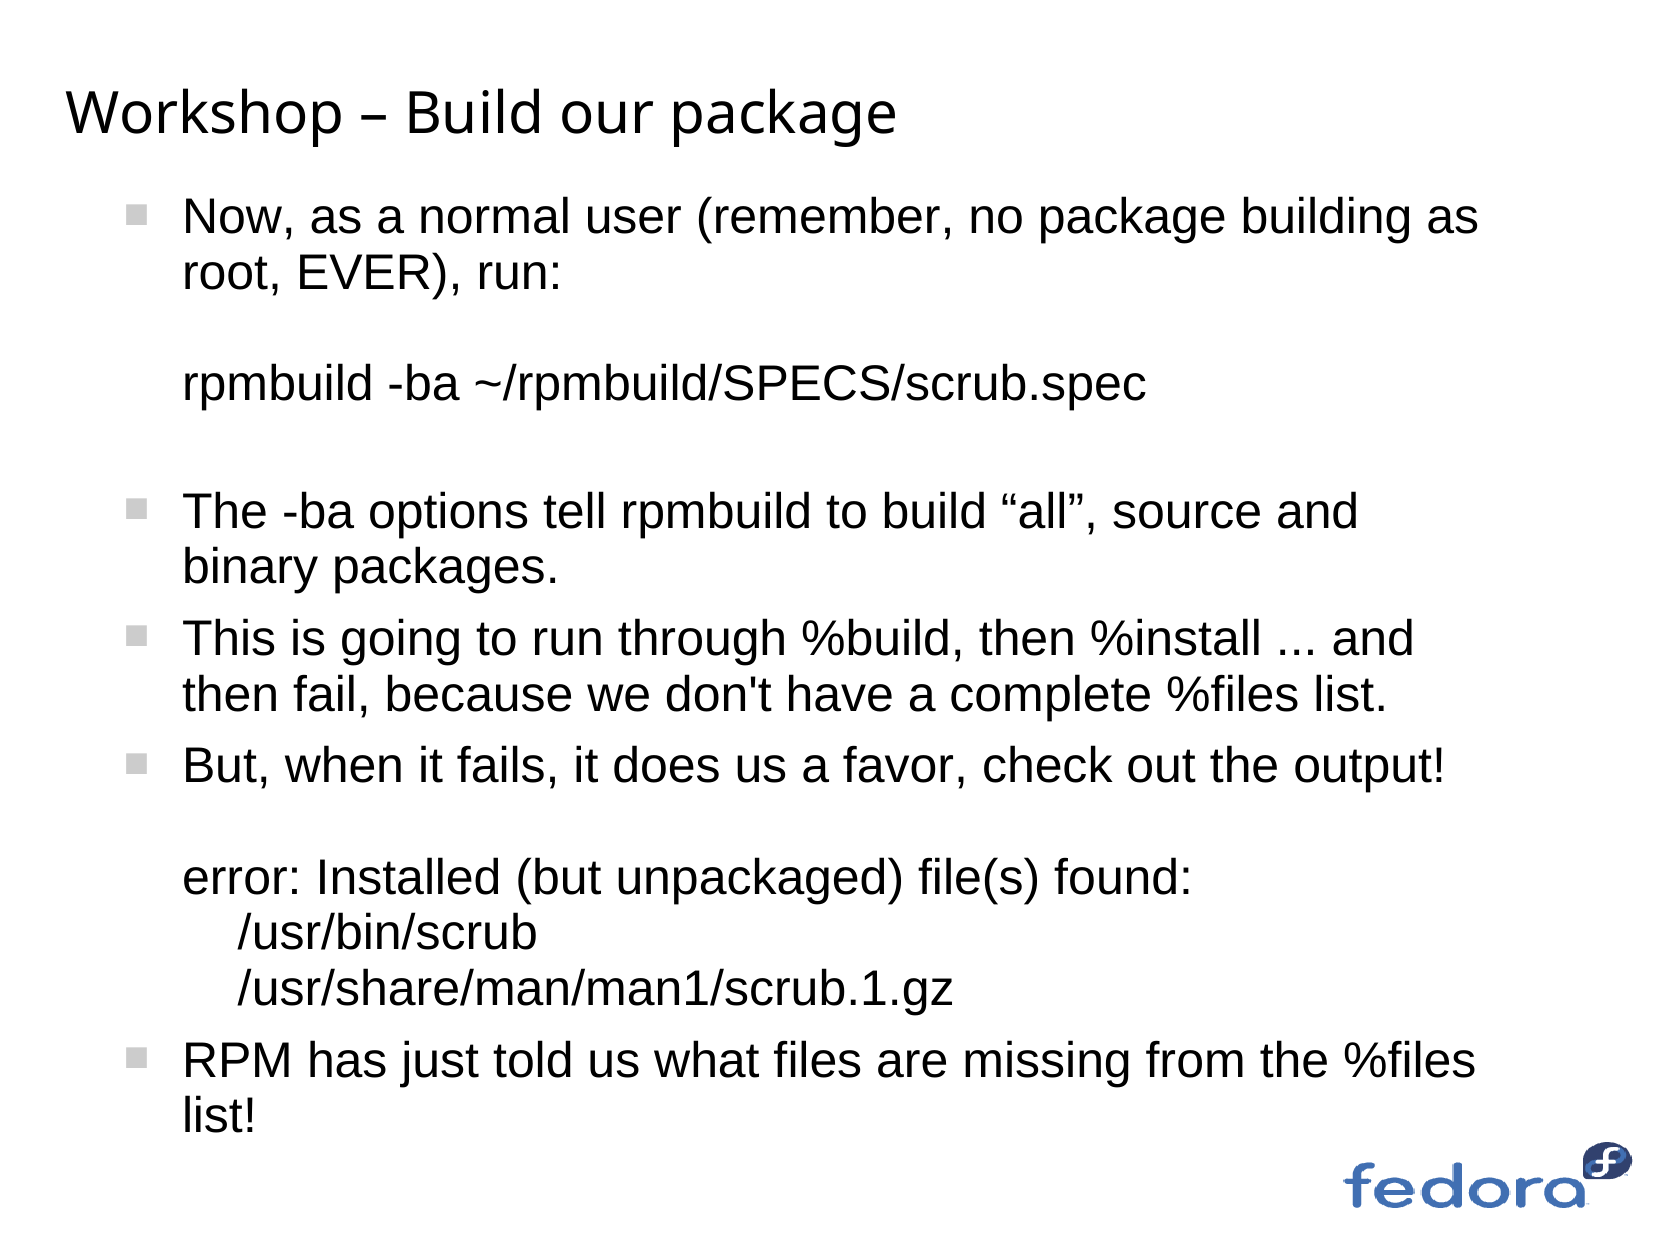

# Workshop – Build our package
Now, as a normal user (remember, no package building as root, EVER), run:
rpmbuild -ba ~/rpmbuild/SPECS/scrub.spec
The -ba options tell rpmbuild to build “all”, source and binary packages.
This is going to run through %build, then %install ... and then fail, because we don't have a complete %files list.
But, when it fails, it does us a favor, check out the output!
error: Installed (but unpackaged) file(s) found:
 /usr/bin/scrub
 /usr/share/man/man1/scrub.1.gz
RPM has just told us what files are missing from the %files list!